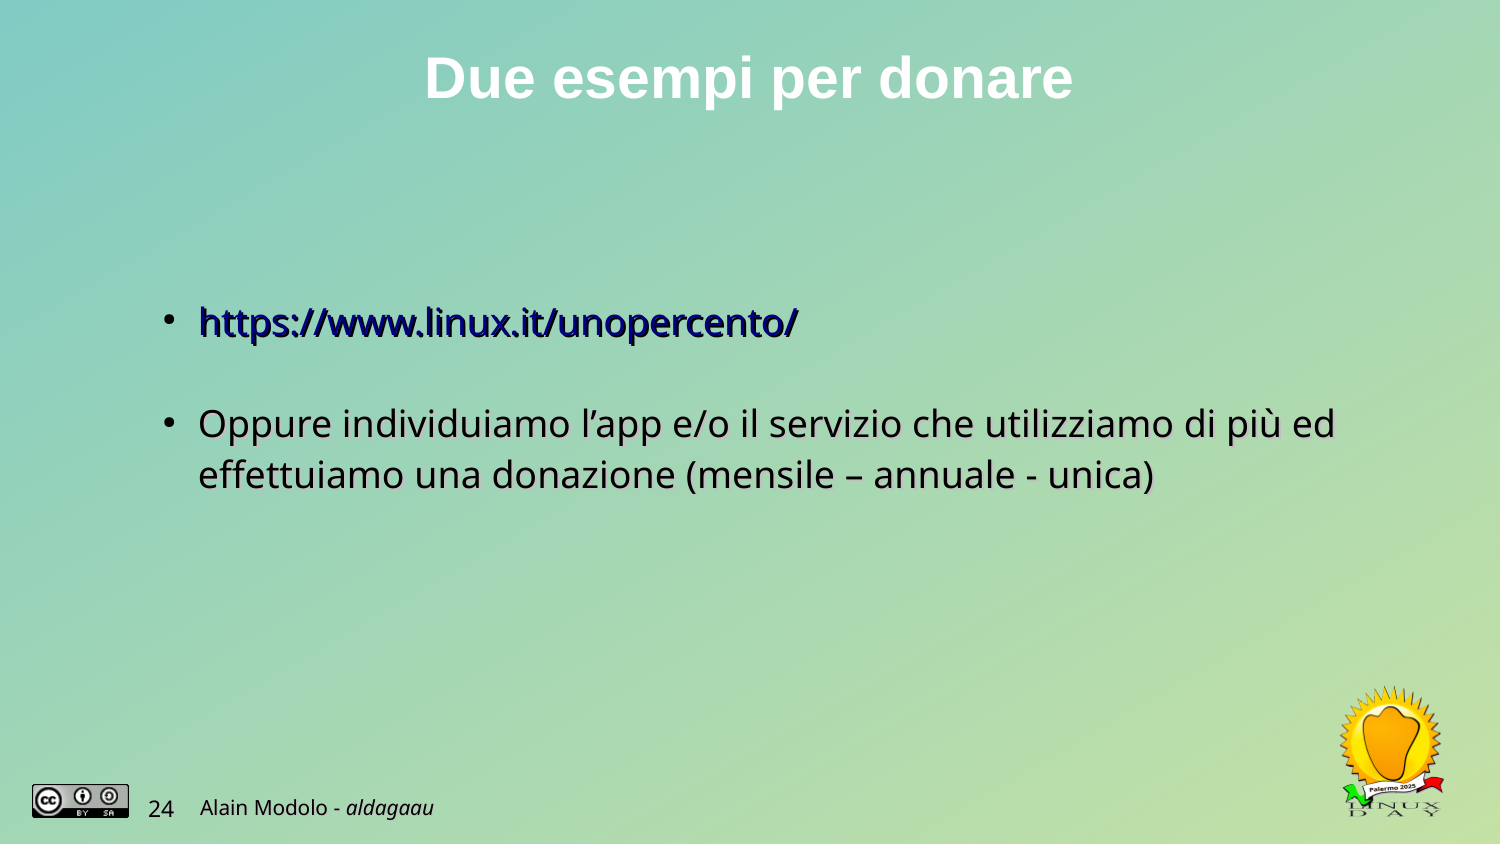

# Due esempi per donare
https://www.linux.it/unopercento/
Oppure individuiamo l’app e/o il servizio che utilizziamo di più ed effettuiamo una donazione (mensile – annuale - unica)